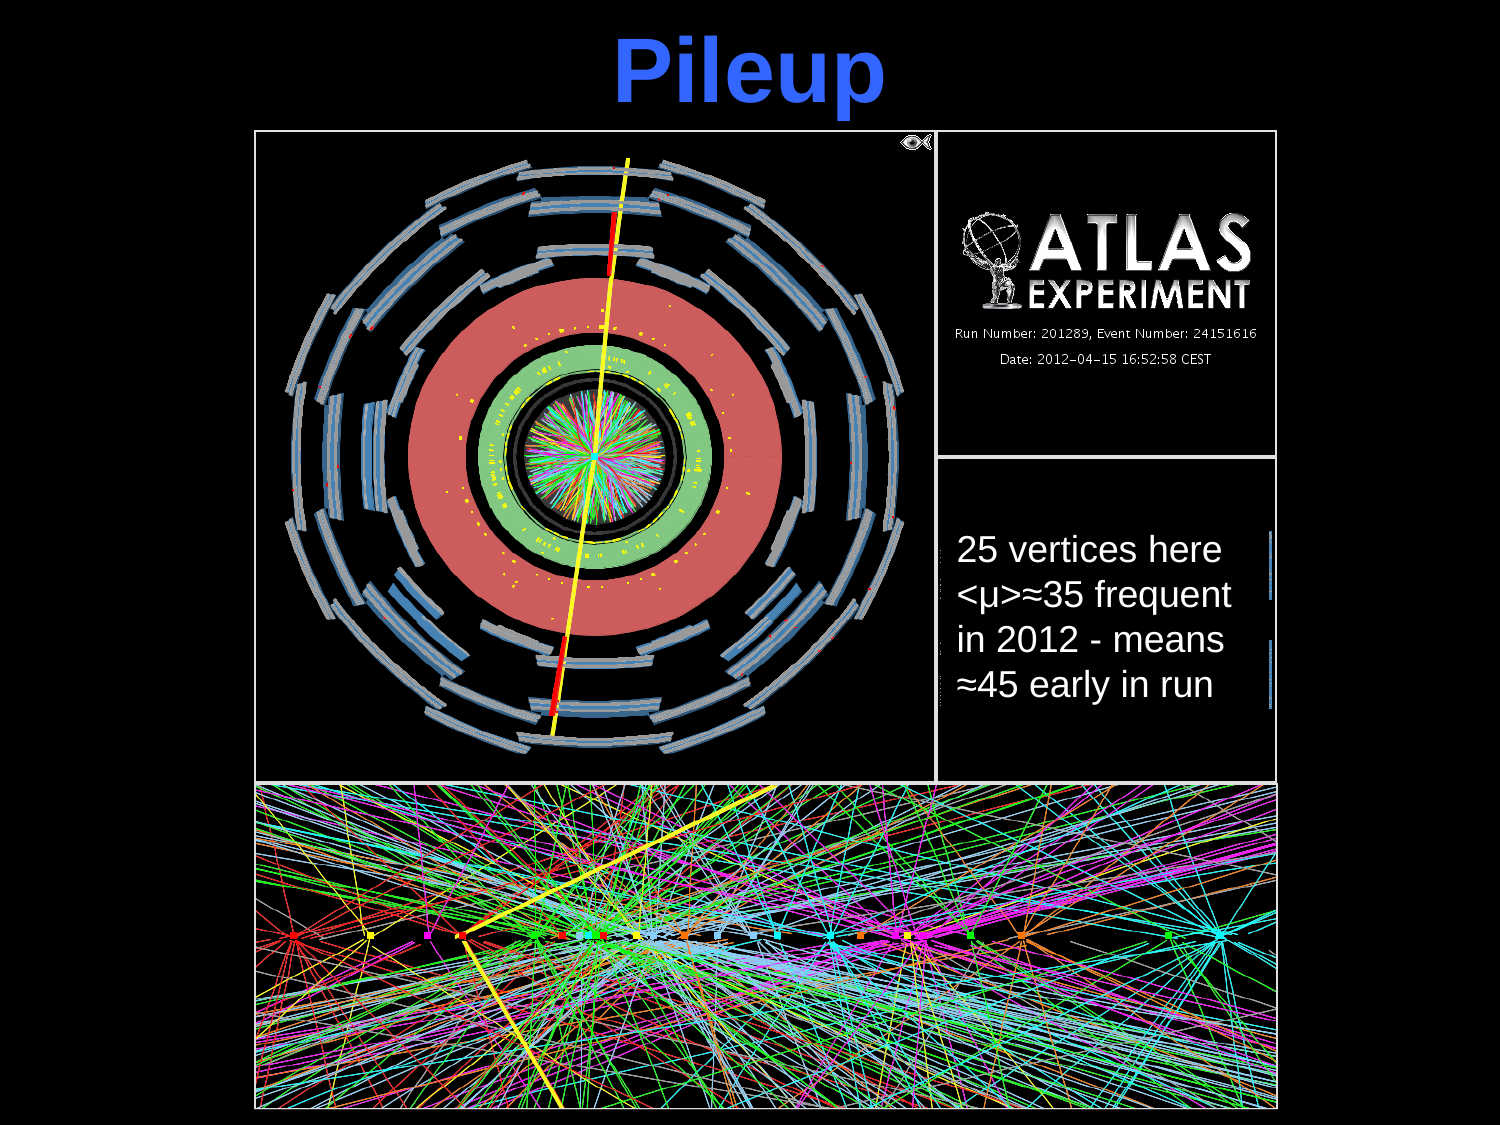

# Pileup
25 vertices here
<μ>≈35 frequent in 2012 - means ≈45 early in run